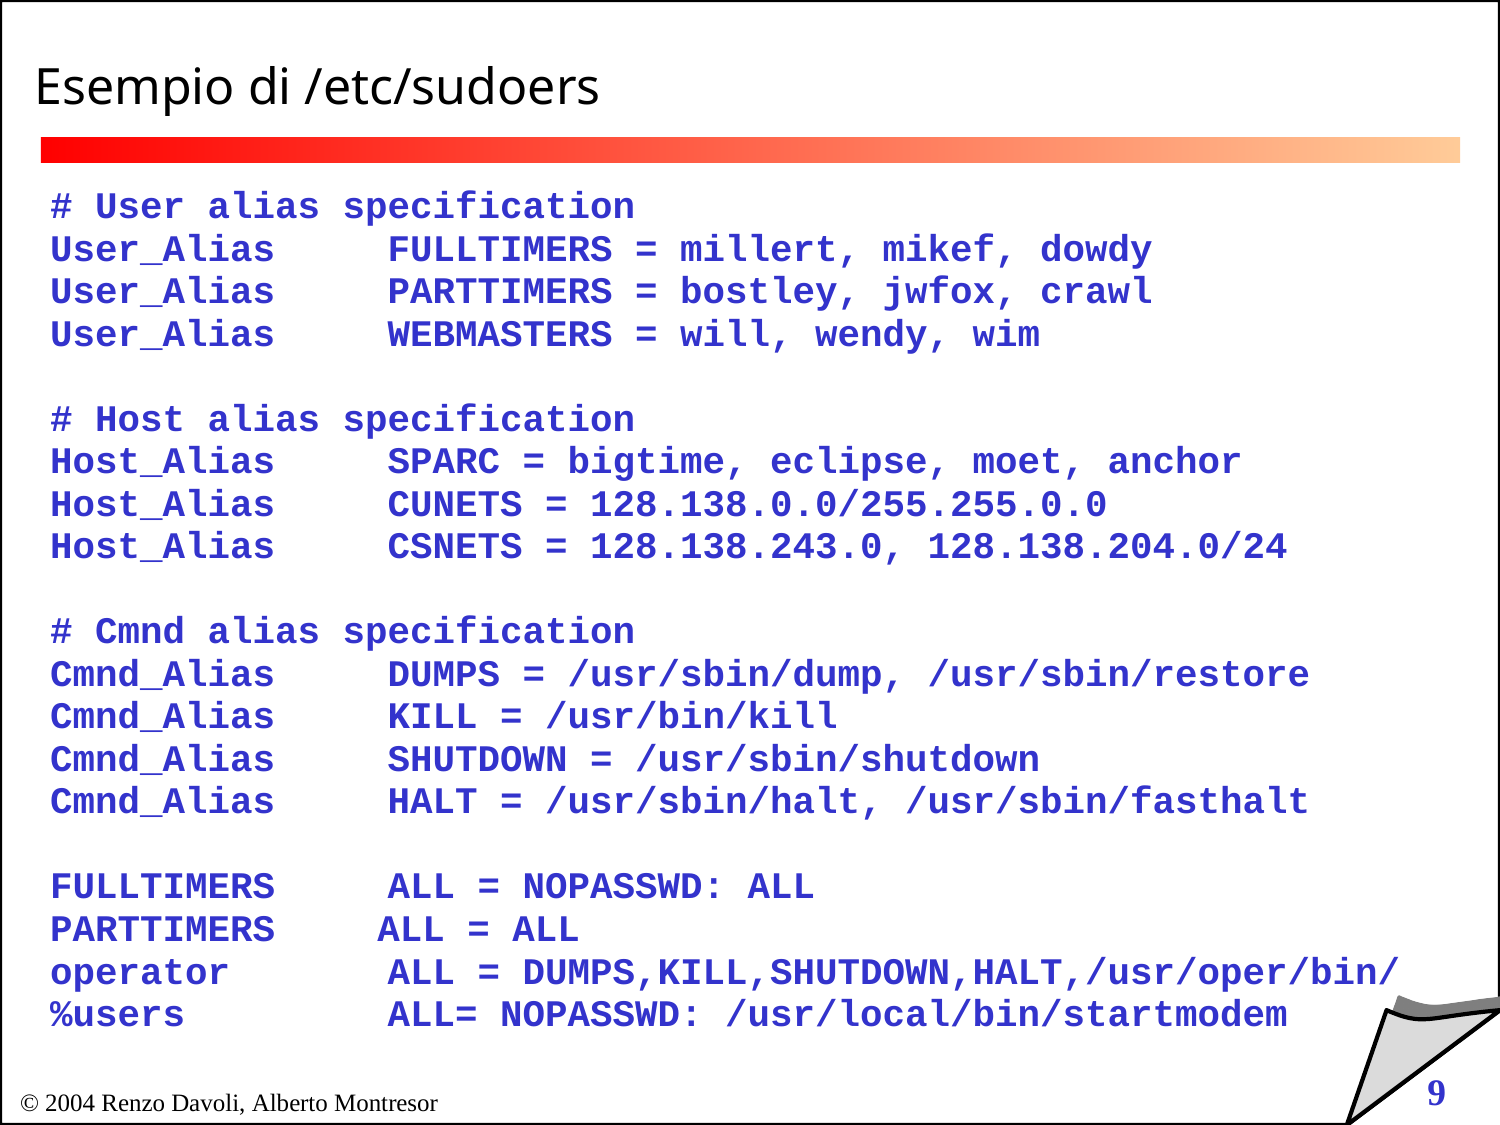

# Esempio di /etc/sudoers
# User alias specification
User_Alias FULLTIMERS = millert, mikef, dowdy
User_Alias PARTTIMERS = bostley, jwfox, crawl
User_Alias WEBMASTERS = will, wendy, wim
# Host alias specification
Host_Alias SPARC = bigtime, eclipse, moet, anchor
Host_Alias CUNETS = 128.138.0.0/255.255.0.0
Host_Alias CSNETS = 128.138.243.0, 128.138.204.0/24
# Cmnd alias specification
Cmnd_Alias DUMPS = /usr/sbin/dump, /usr/sbin/restore
Cmnd_Alias KILL = /usr/bin/kill
Cmnd_Alias SHUTDOWN = /usr/sbin/shutdown
Cmnd_Alias HALT = /usr/sbin/halt, /usr/sbin/fasthalt
FULLTIMERS ALL = NOPASSWD: ALL
PARTTIMERS	 ALL = ALL
operator ALL = DUMPS,KILL,SHUTDOWN,HALT,/usr/oper/bin/
%users ALL= NOPASSWD: /usr/local/bin/startmodem